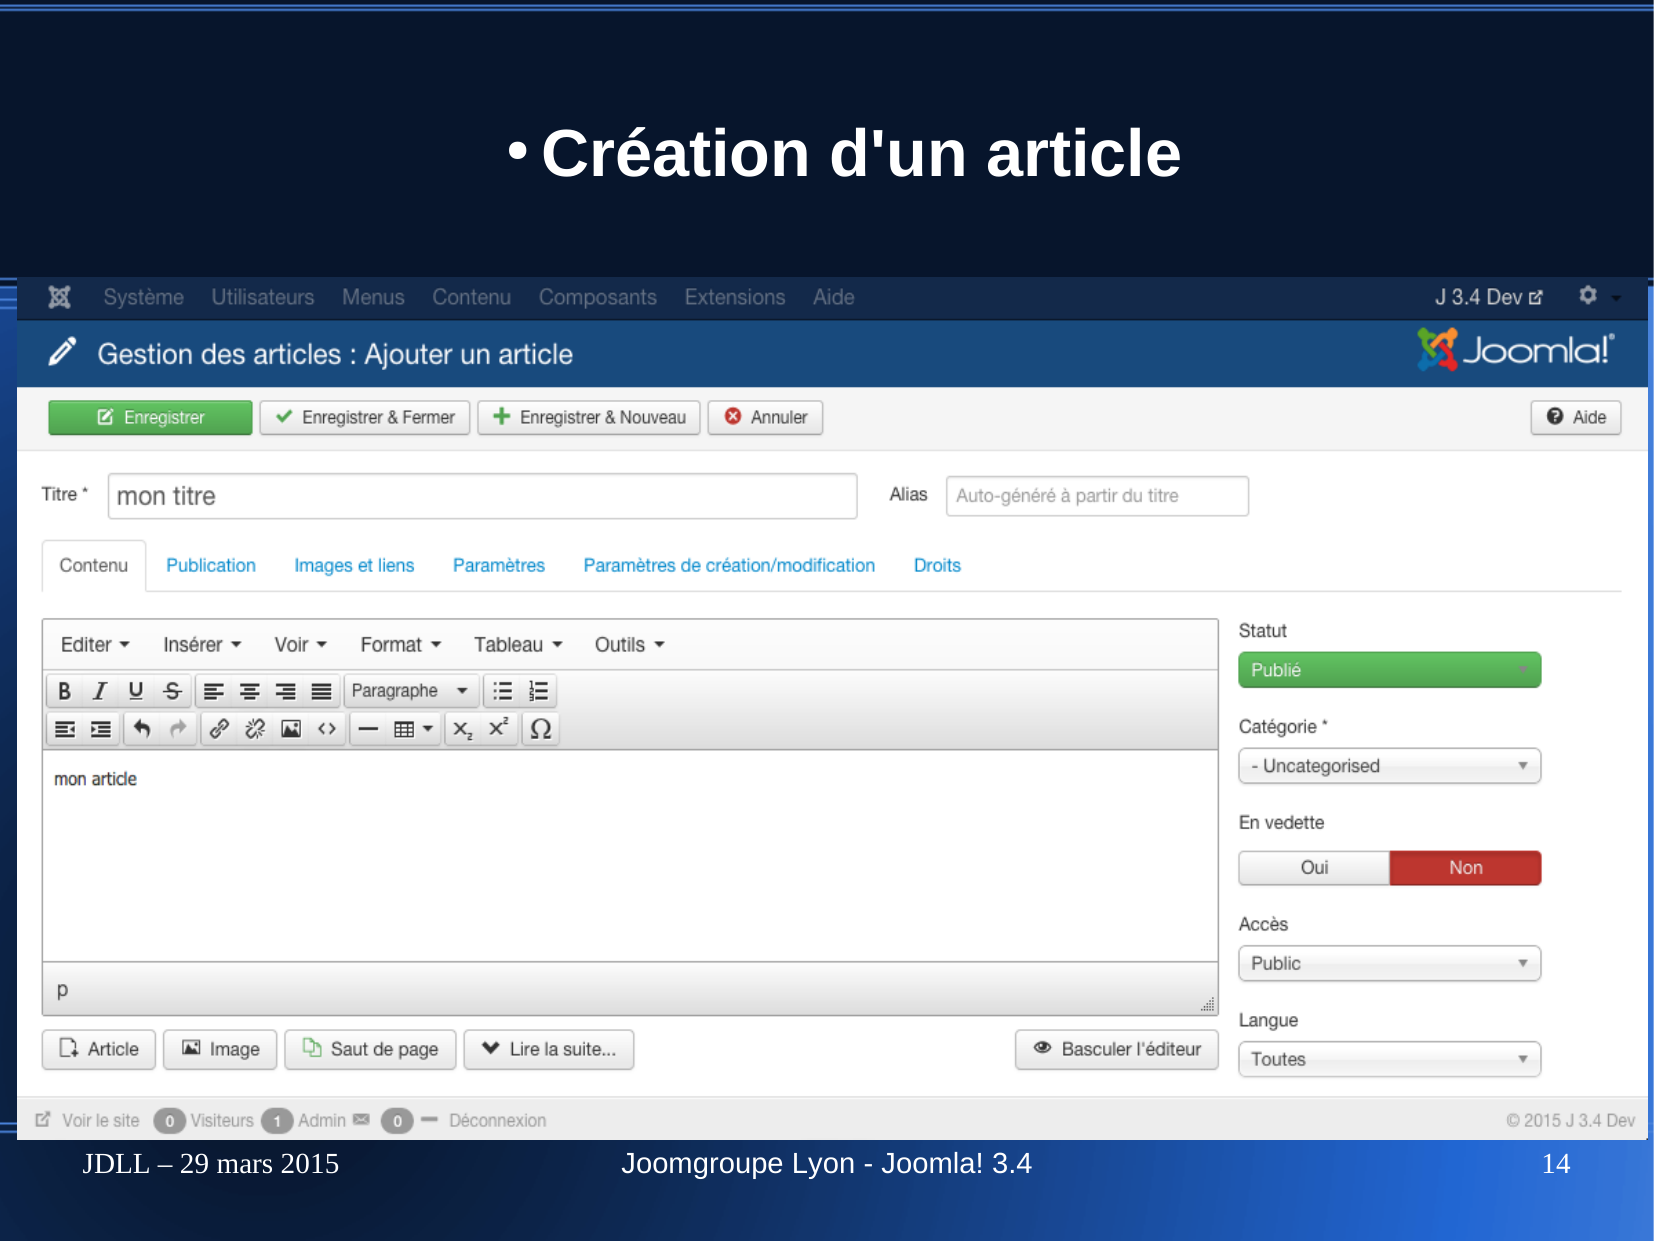

# Création d'un article
29/03/2015
Joomgroupe Lyon - Joomla! 3.4
14